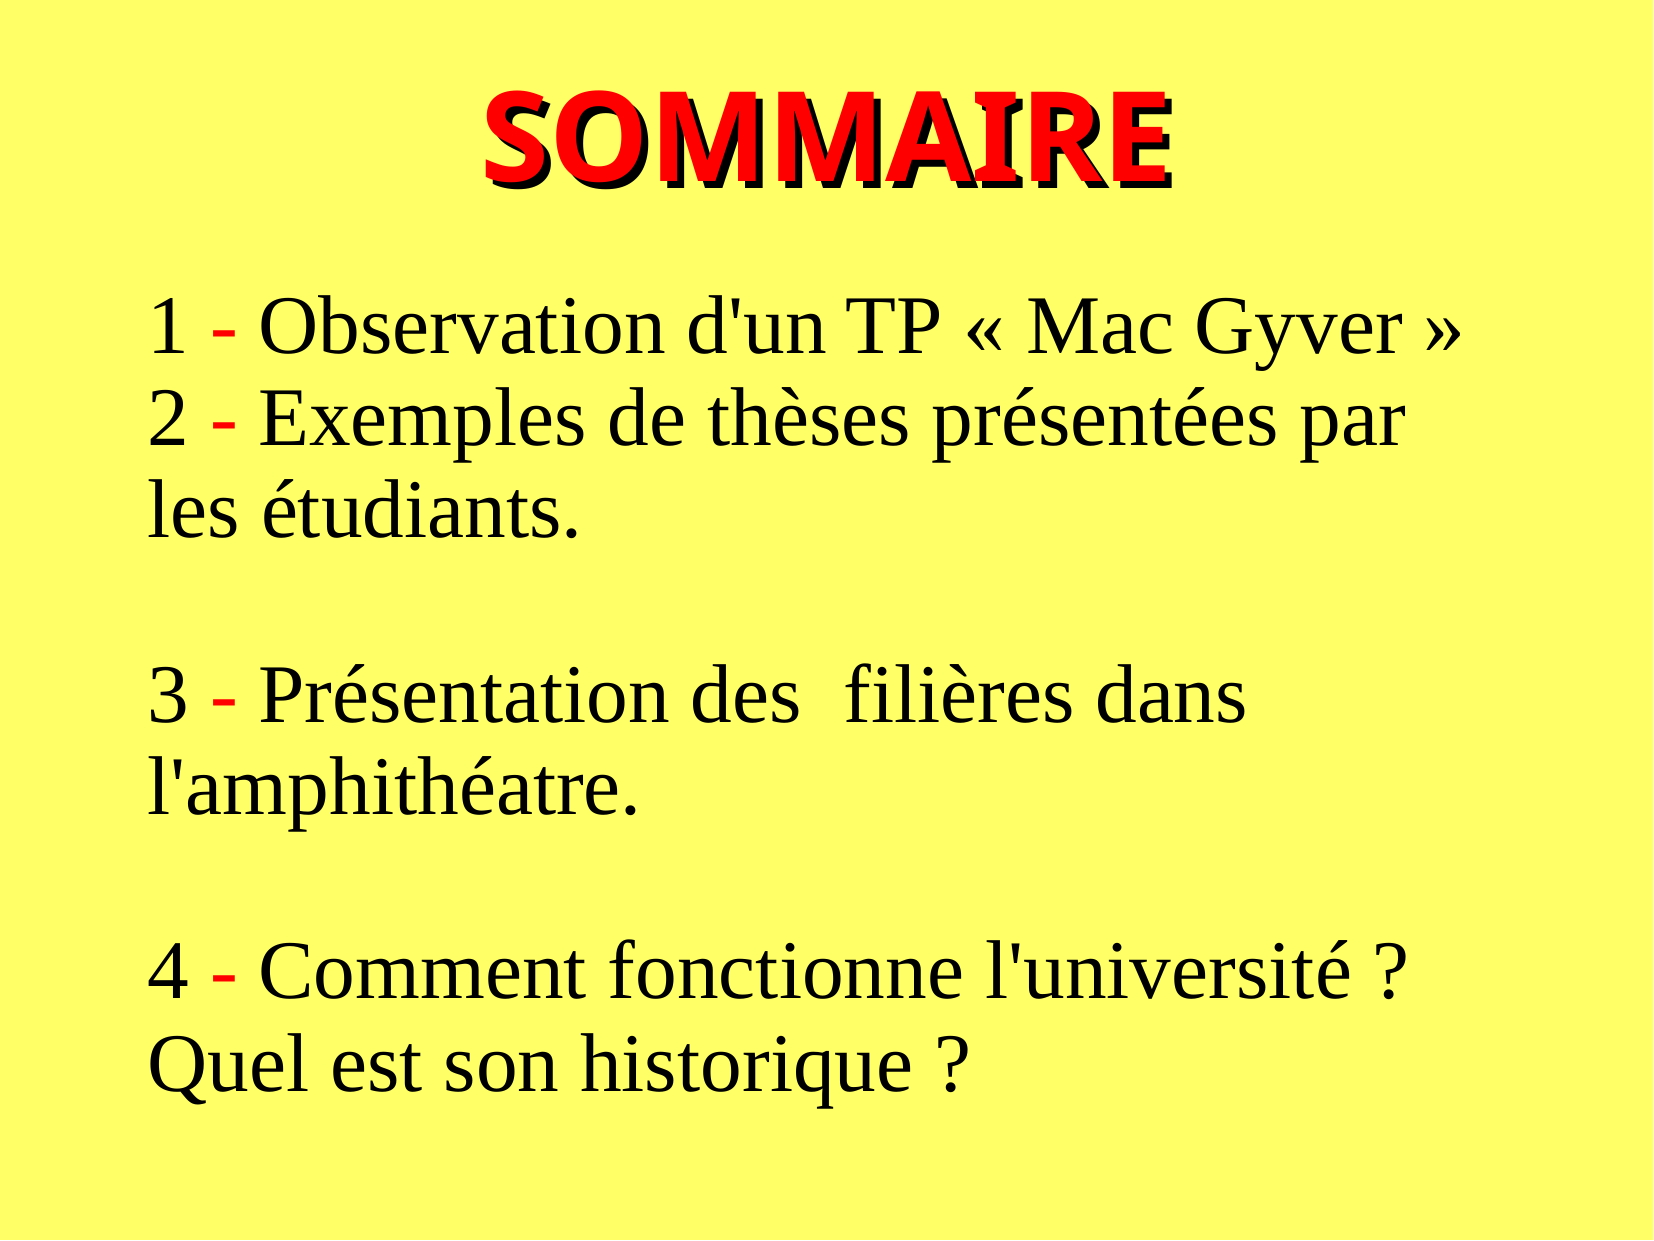

# SOMMAIRE
1 - Observation d'un TP « Mac Gyver »
2 - Exemples de thèses présentées par les étudiants.
3 - Présentation des filières dans l'amphithéatre.
4 - Comment fonctionne l'université ?
Quel est son historique ?